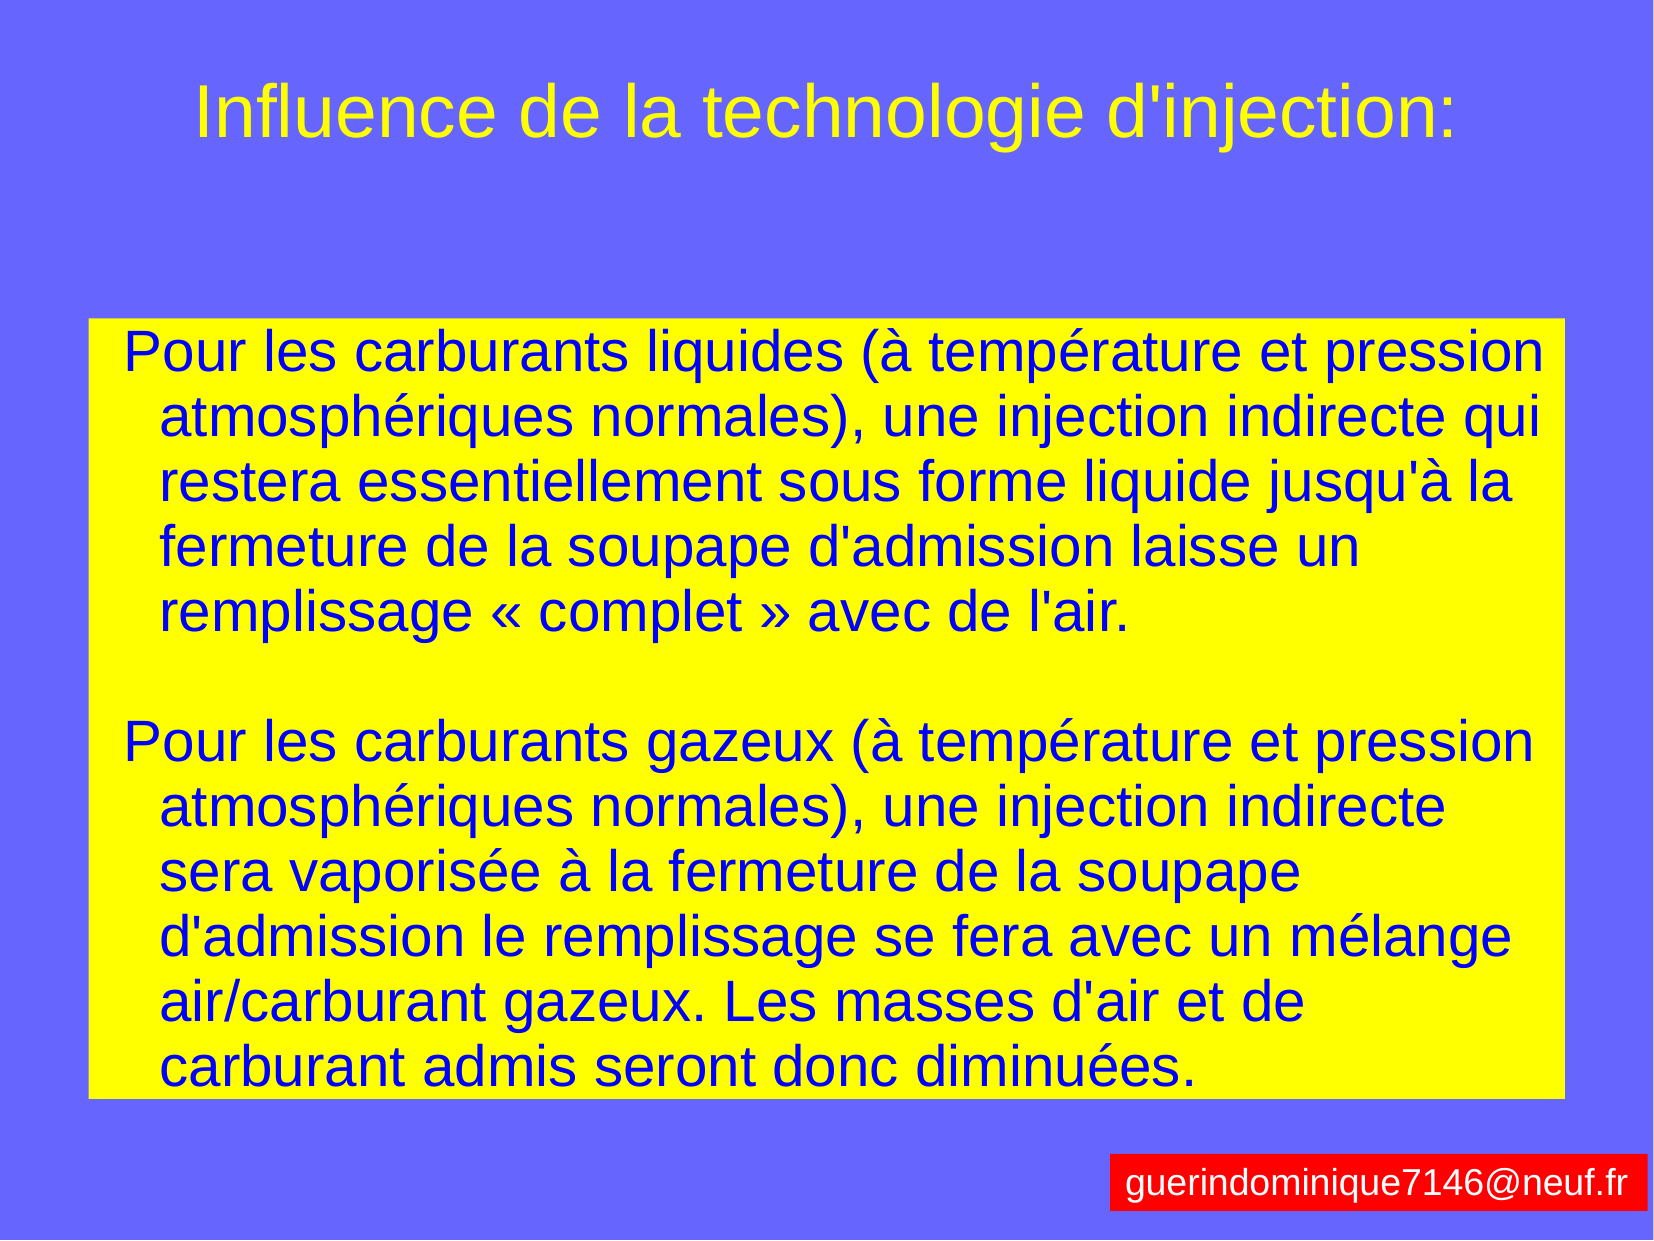

# Influence de la technologie d'injection:
Pour les carburants liquides (à température et pression atmosphériques normales), une injection indirecte qui restera essentiellement sous forme liquide jusqu'à la fermeture de la soupape d'admission laisse un remplissage « complet » avec de l'air.
Pour les carburants gazeux (à température et pression atmosphériques normales), une injection indirecte sera vaporisée à la fermeture de la soupape d'admission le remplissage se fera avec un mélange air/carburant gazeux. Les masses d'air et de carburant admis seront donc diminuées.
guerindominique7146@neuf.fr